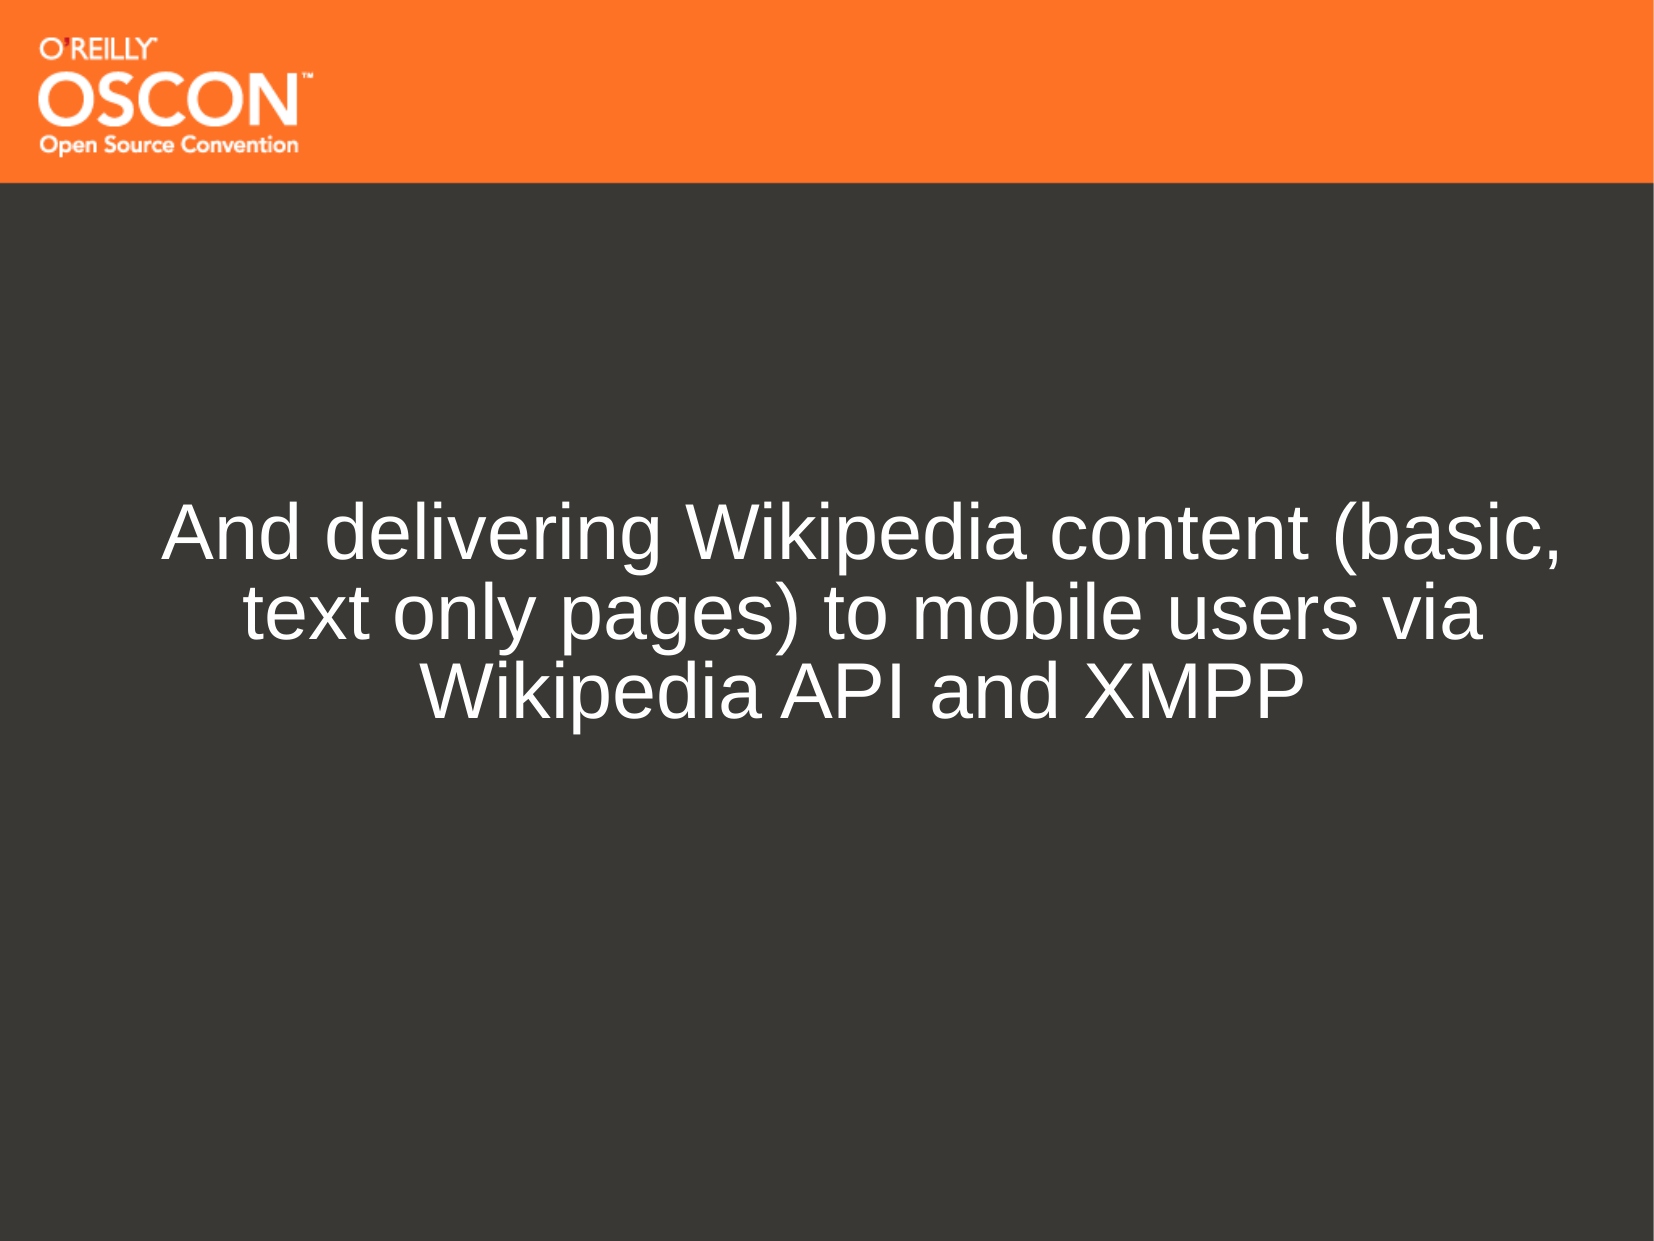

#
And delivering Wikipedia content (basic, text only pages) to mobile users via Wikipedia API and XMPP